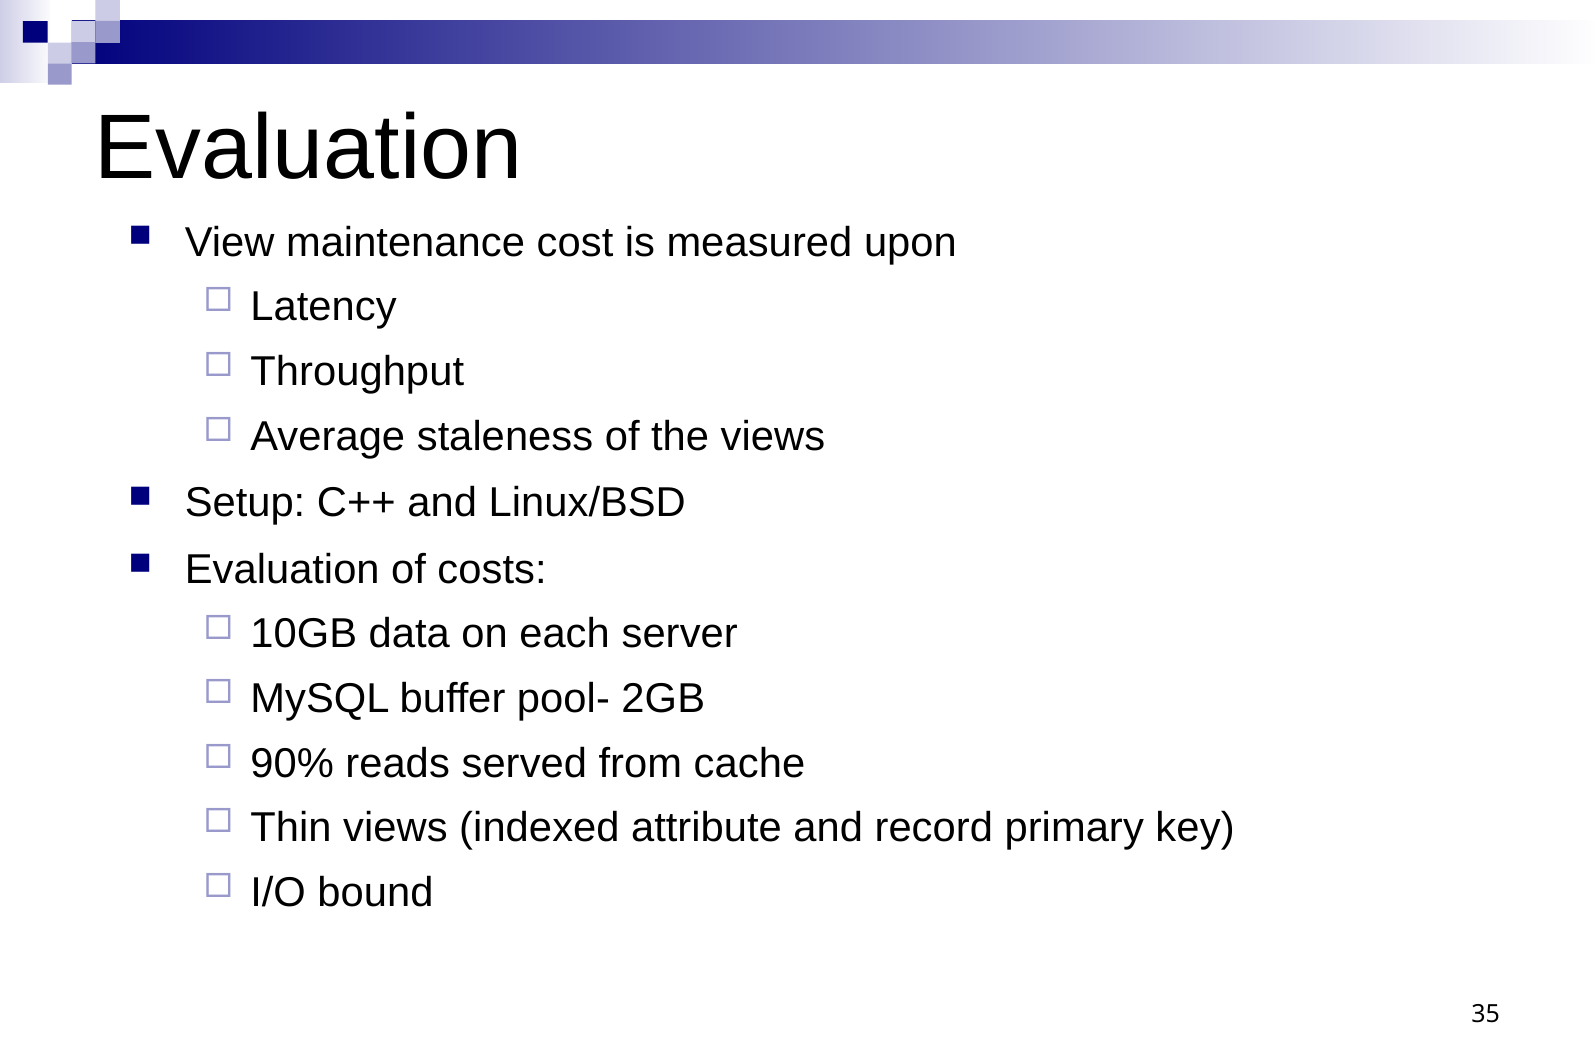

# Evaluation
View maintenance cost is measured upon
Latency
Throughput
Average staleness of the views
Setup: C++ and Linux/BSD
Evaluation of costs:
10GB data on each server
MySQL buffer pool- 2GB
90% reads served from cache
Thin views (indexed attribute and record primary key)
I/O bound
35